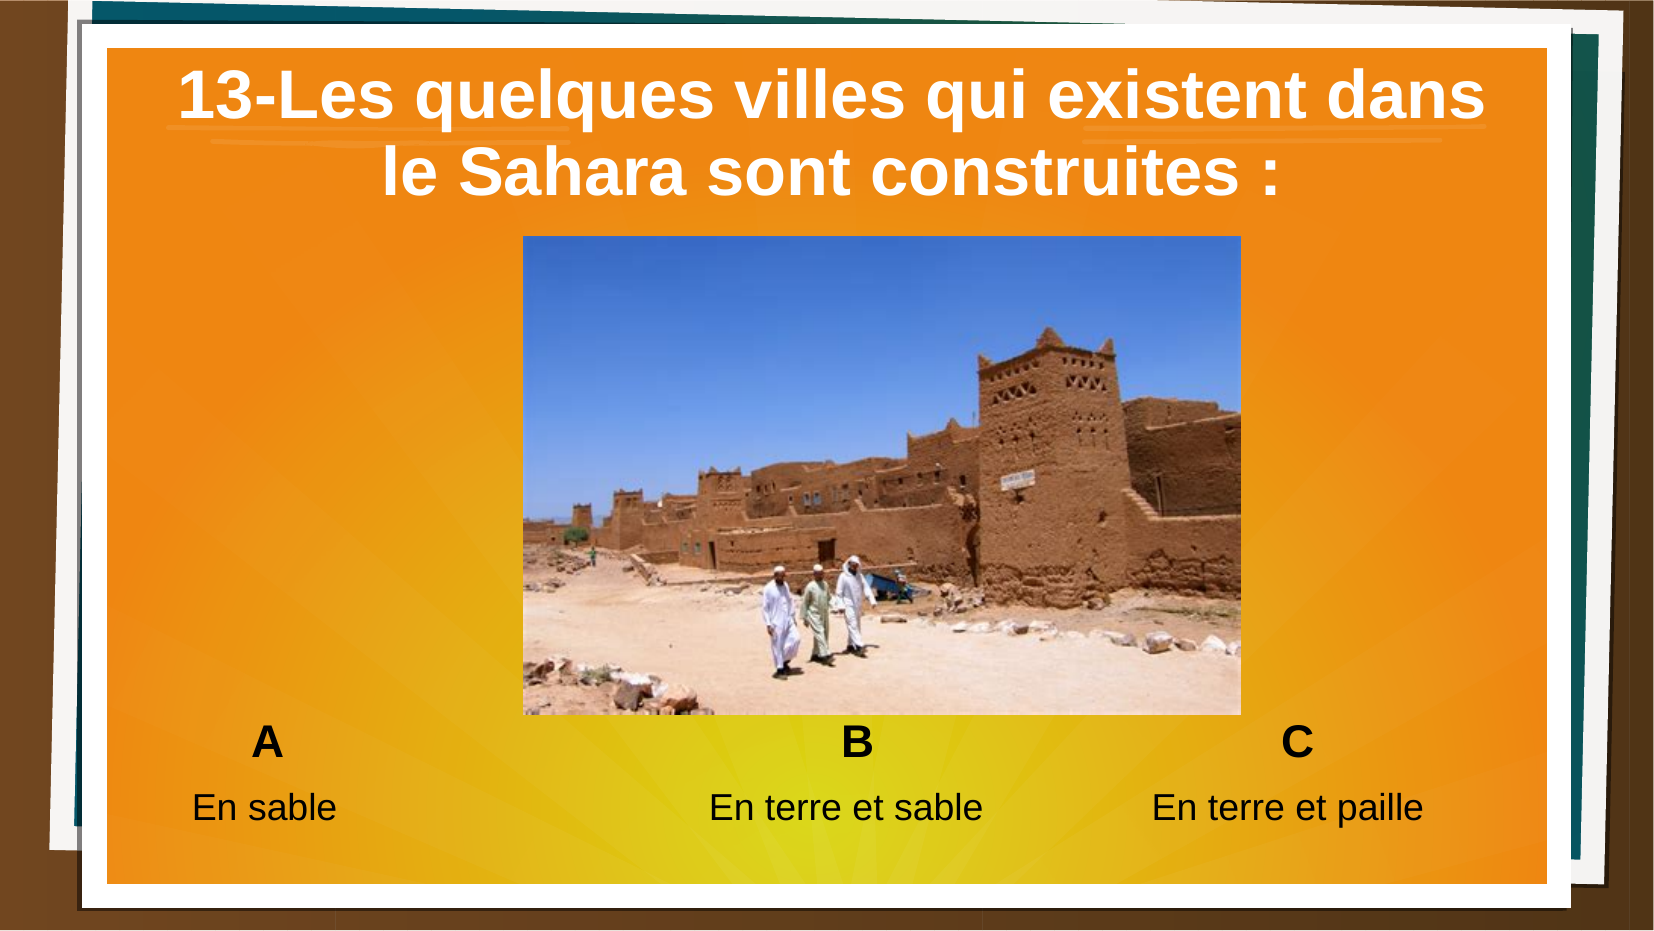

# 13-Les quelques villes qui existent dans le Sahara sont construites :
A 								B	 	 C
En sable				 	En terre et sable			En terre et paille